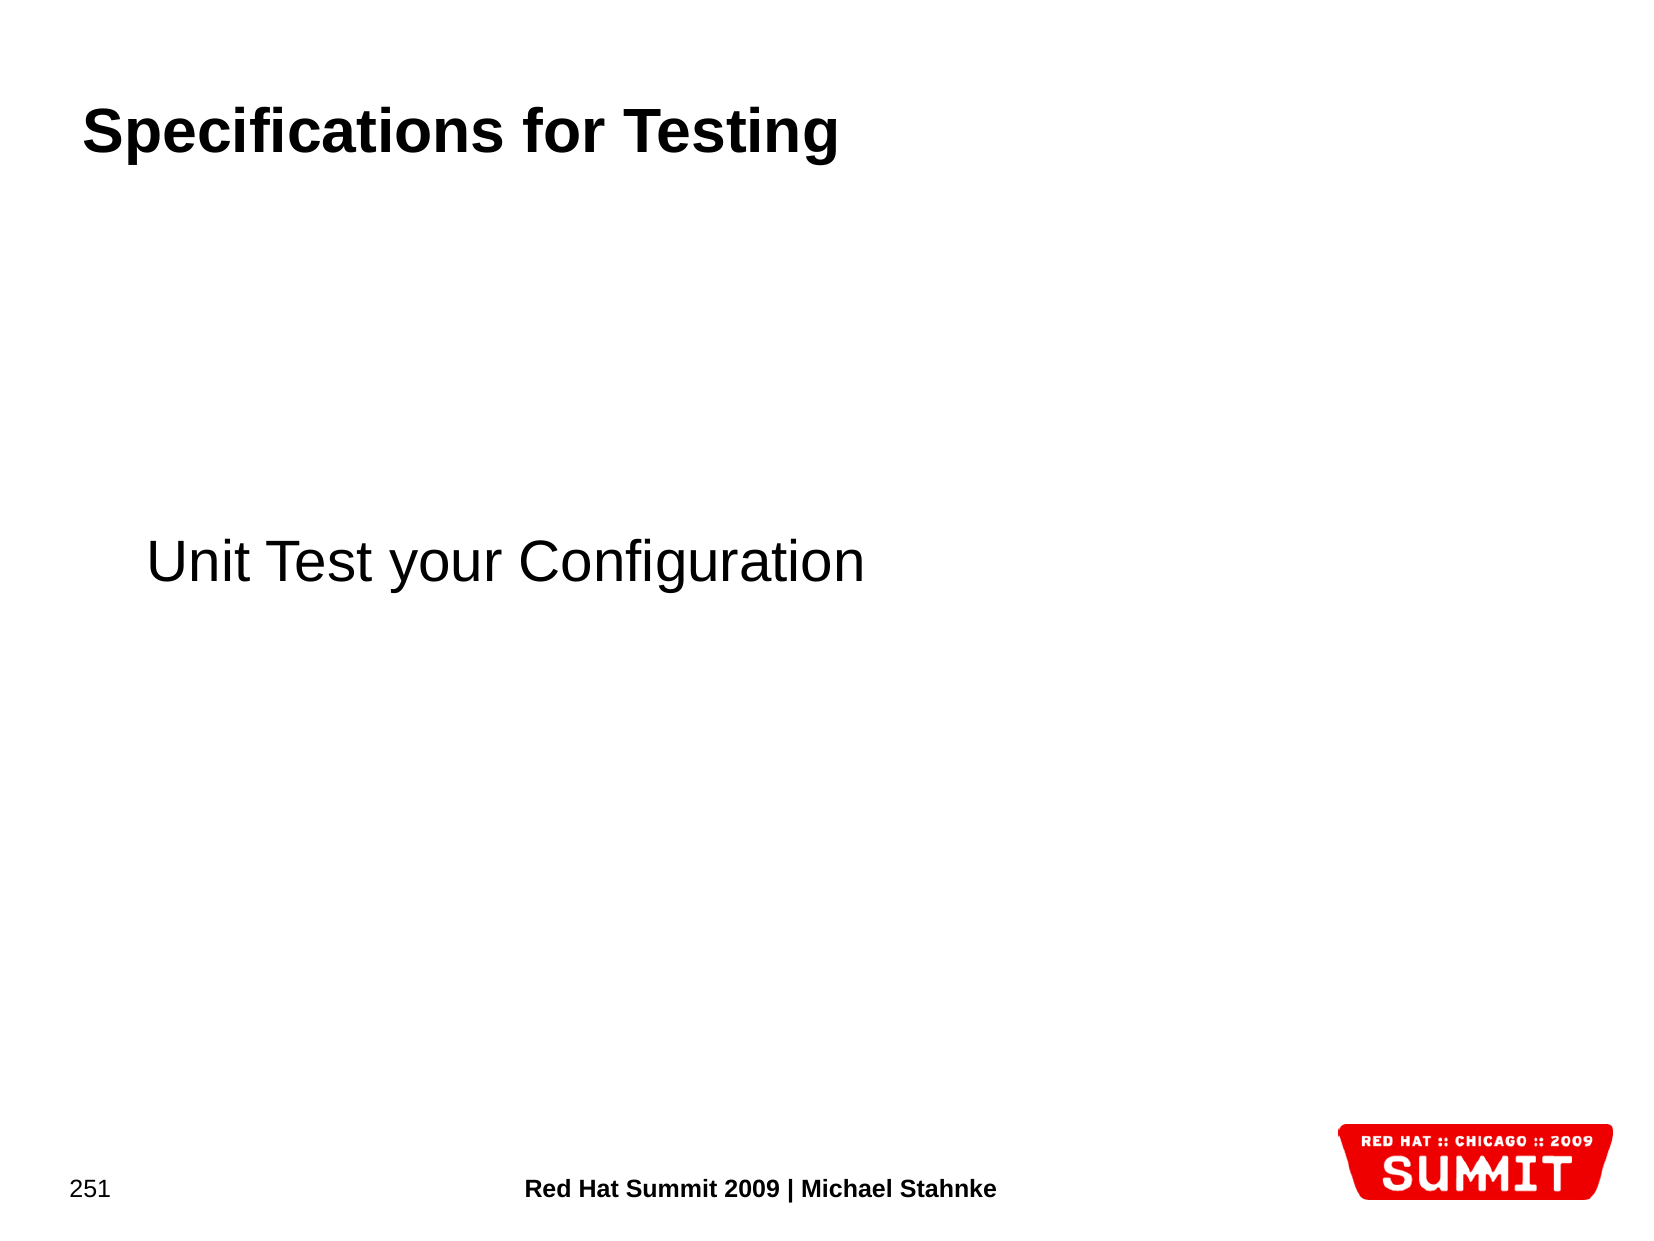

# Specifications for Testing
Unit Test your Configuration